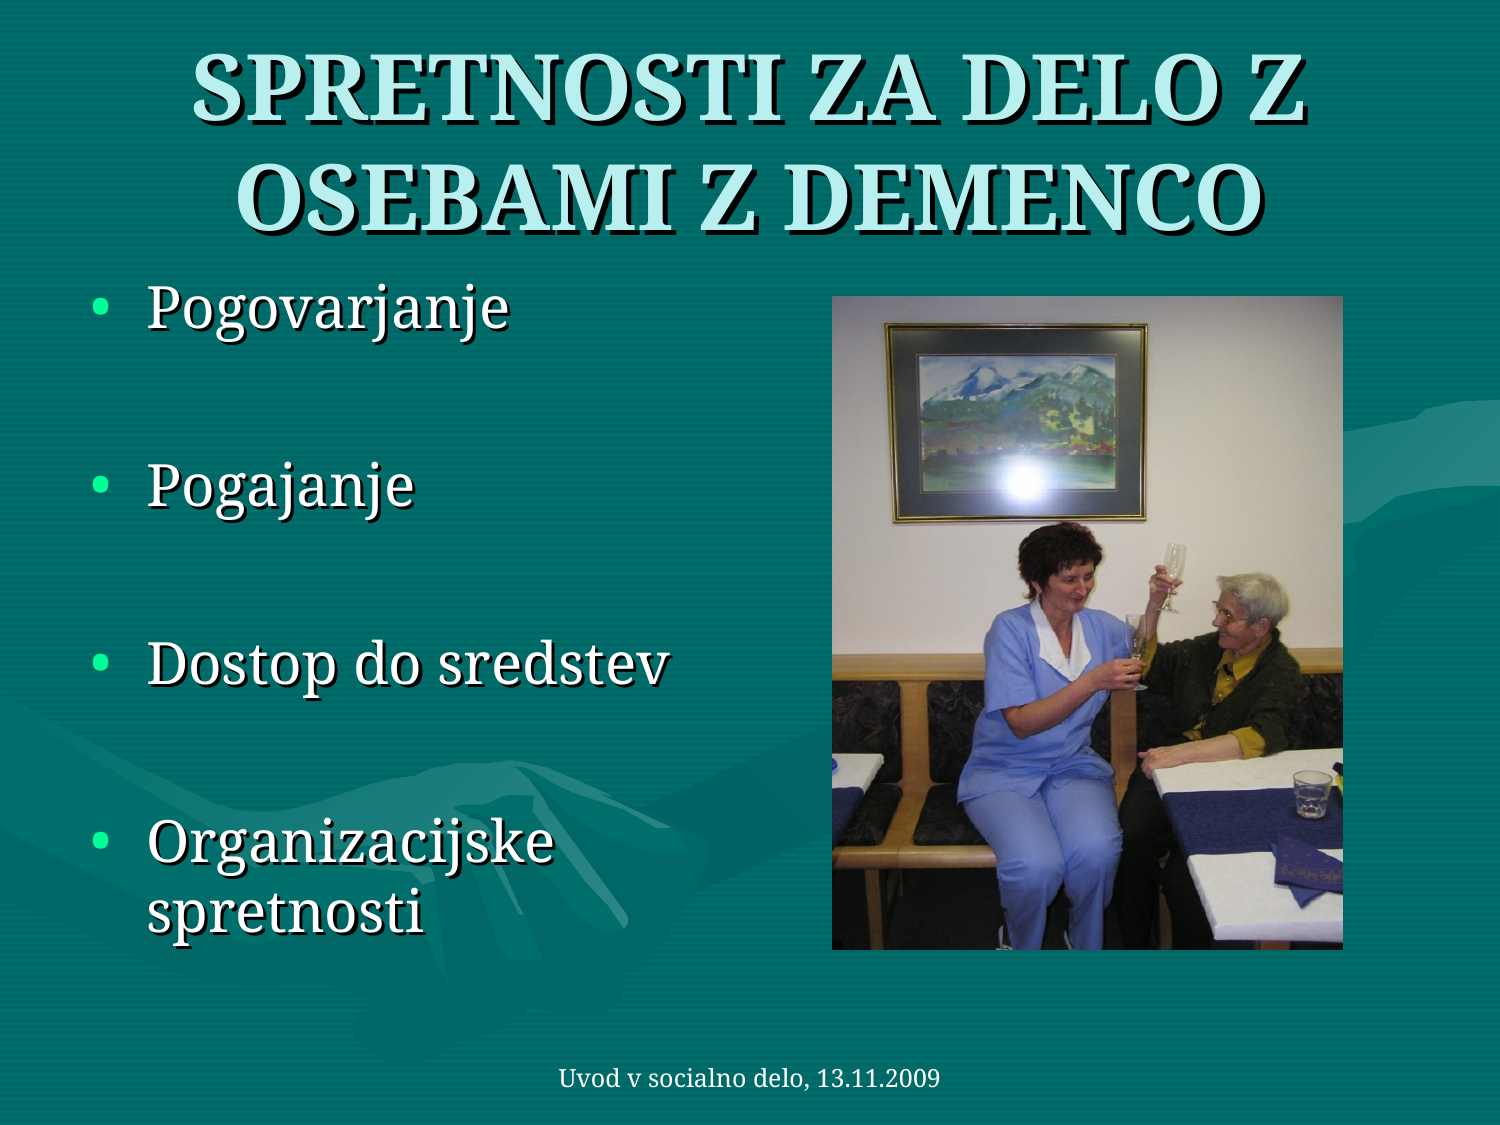

# SPRETNOSTI ZA DELO Z OSEBAMI Z DEMENCO
Pogovarjanje
Pogajanje
Dostop do sredstev
Organizacijske spretnosti
Uvod v socialno delo, 13.11.2009